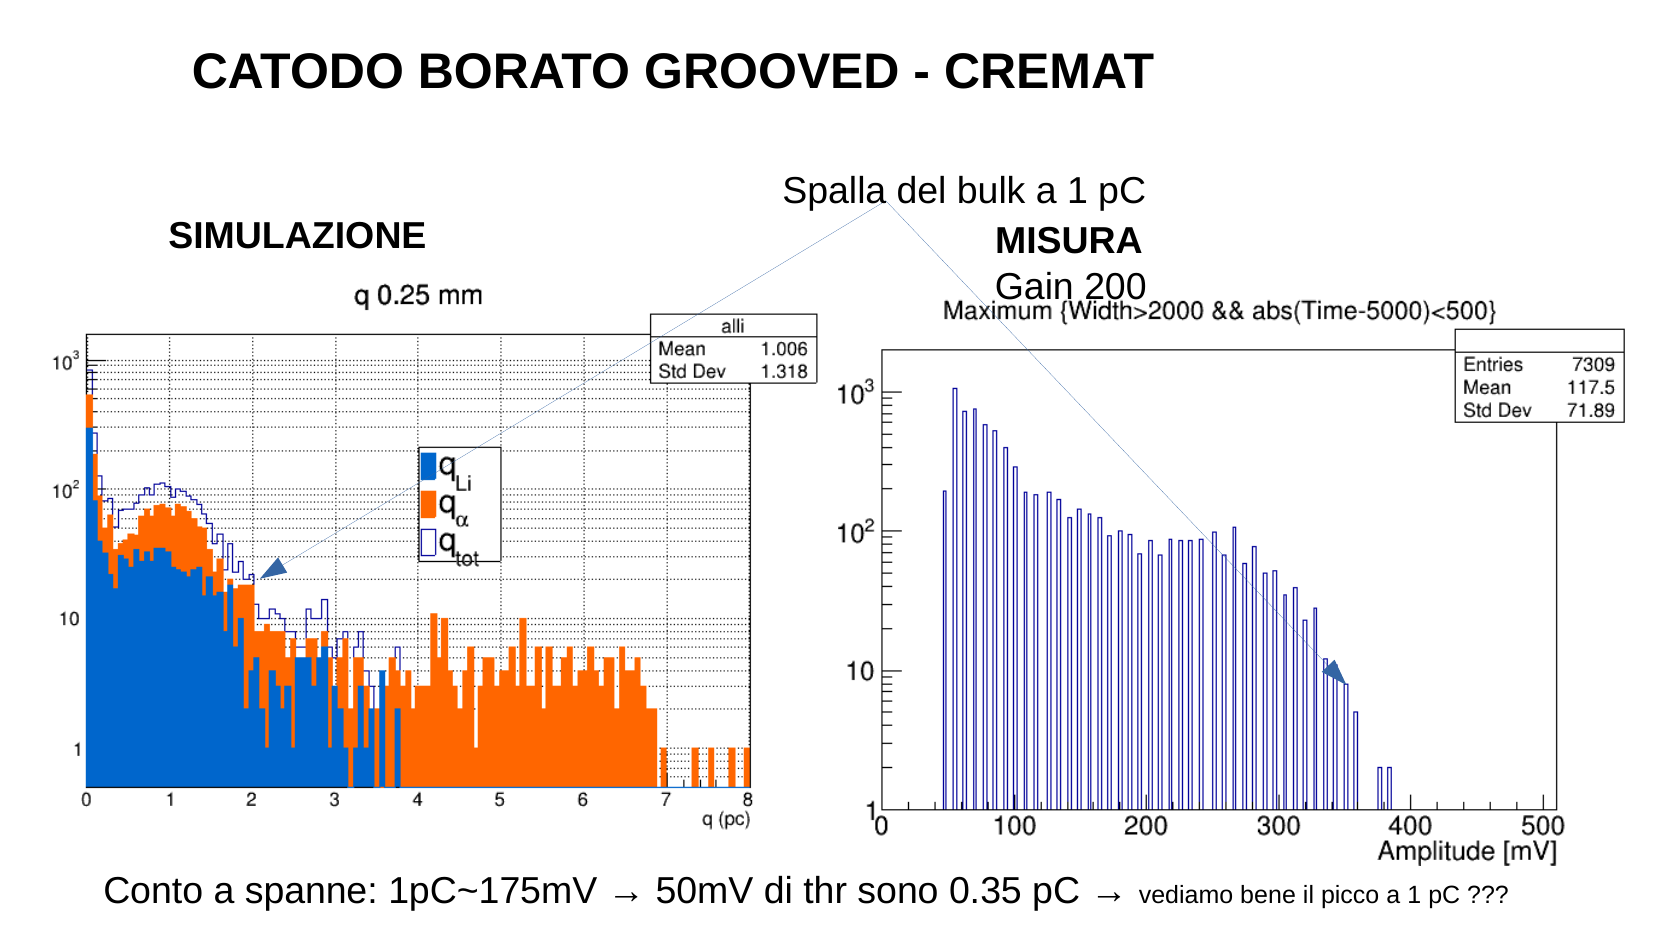

CATODO BORATO GROOVED - CREMAT
Spalla del bulk a 1 pC
SIMULAZIONE
MISURA
Gain 200
Conto a spanne: 1pC~175mV → 50mV di thr sono 0.35 pC → vediamo bene il picco a 1 pC ???